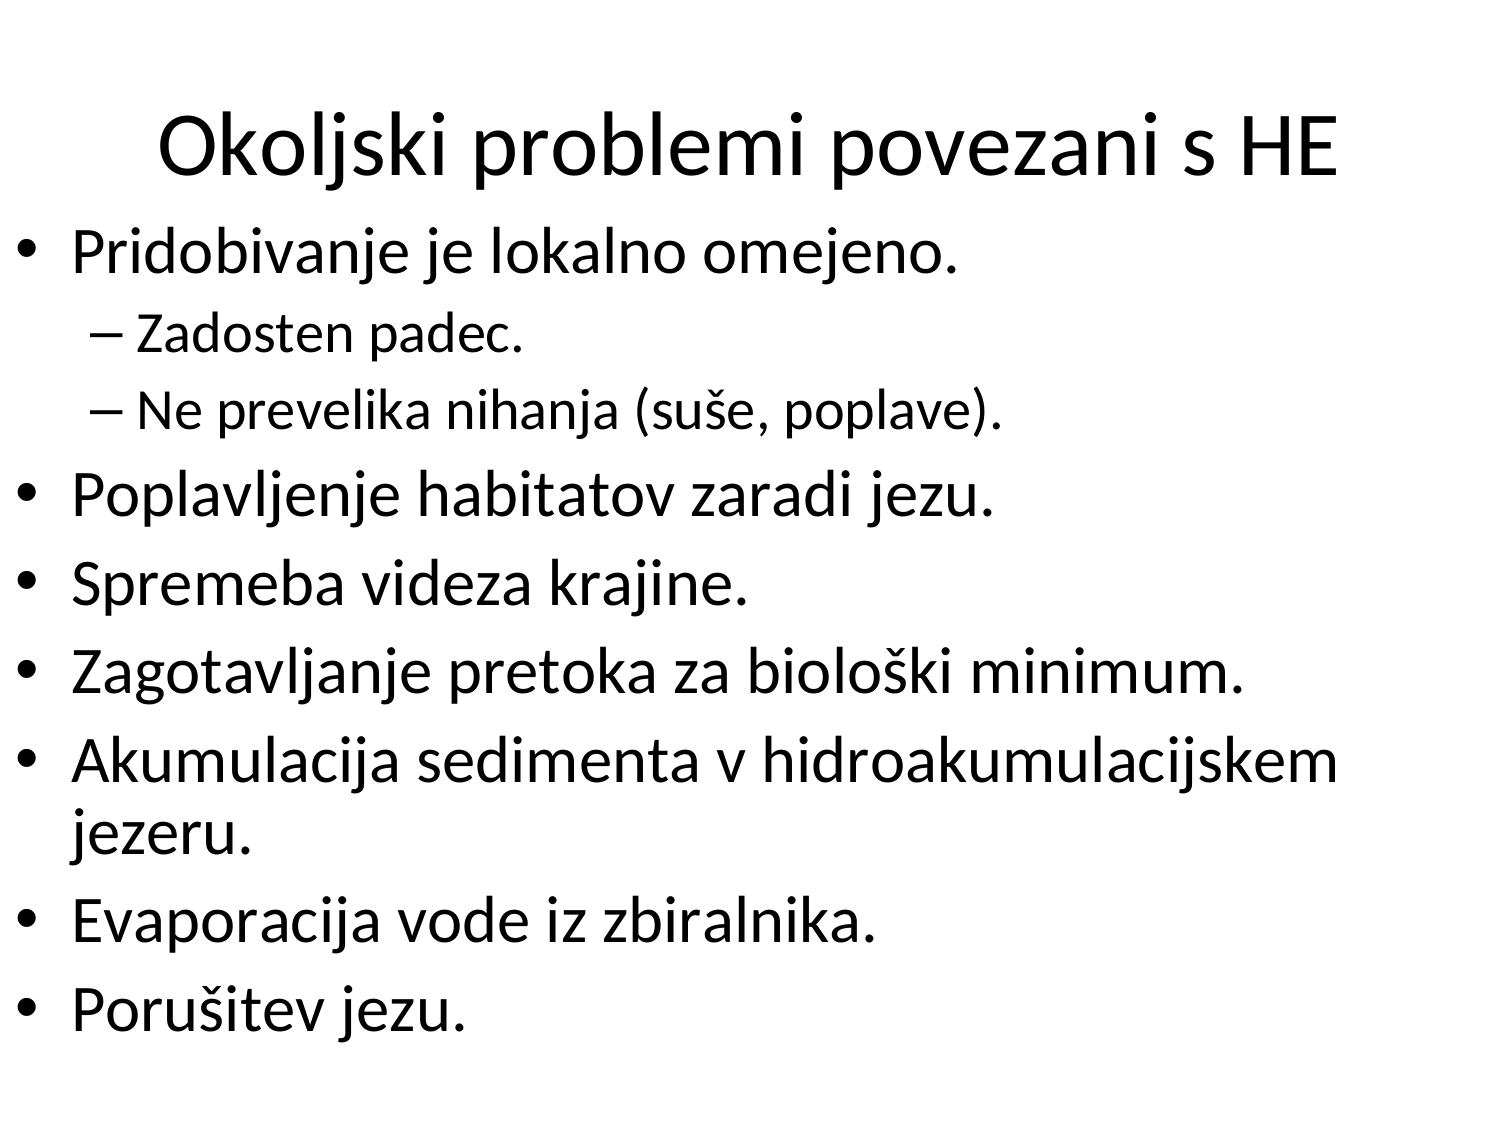

Okoljski problemi povezani s HE
Pridobivanje je lokalno omejeno.
Zadosten padec.
Ne prevelika nihanja (suše, poplave).
Poplavljenje habitatov zaradi jezu.
Spremeba videza krajine.
Zagotavljanje pretoka za biološki minimum.
Akumulacija sedimenta v hidroakumulacijskem jezeru.
Evaporacija vode iz zbiralnika.
Porušitev jezu.